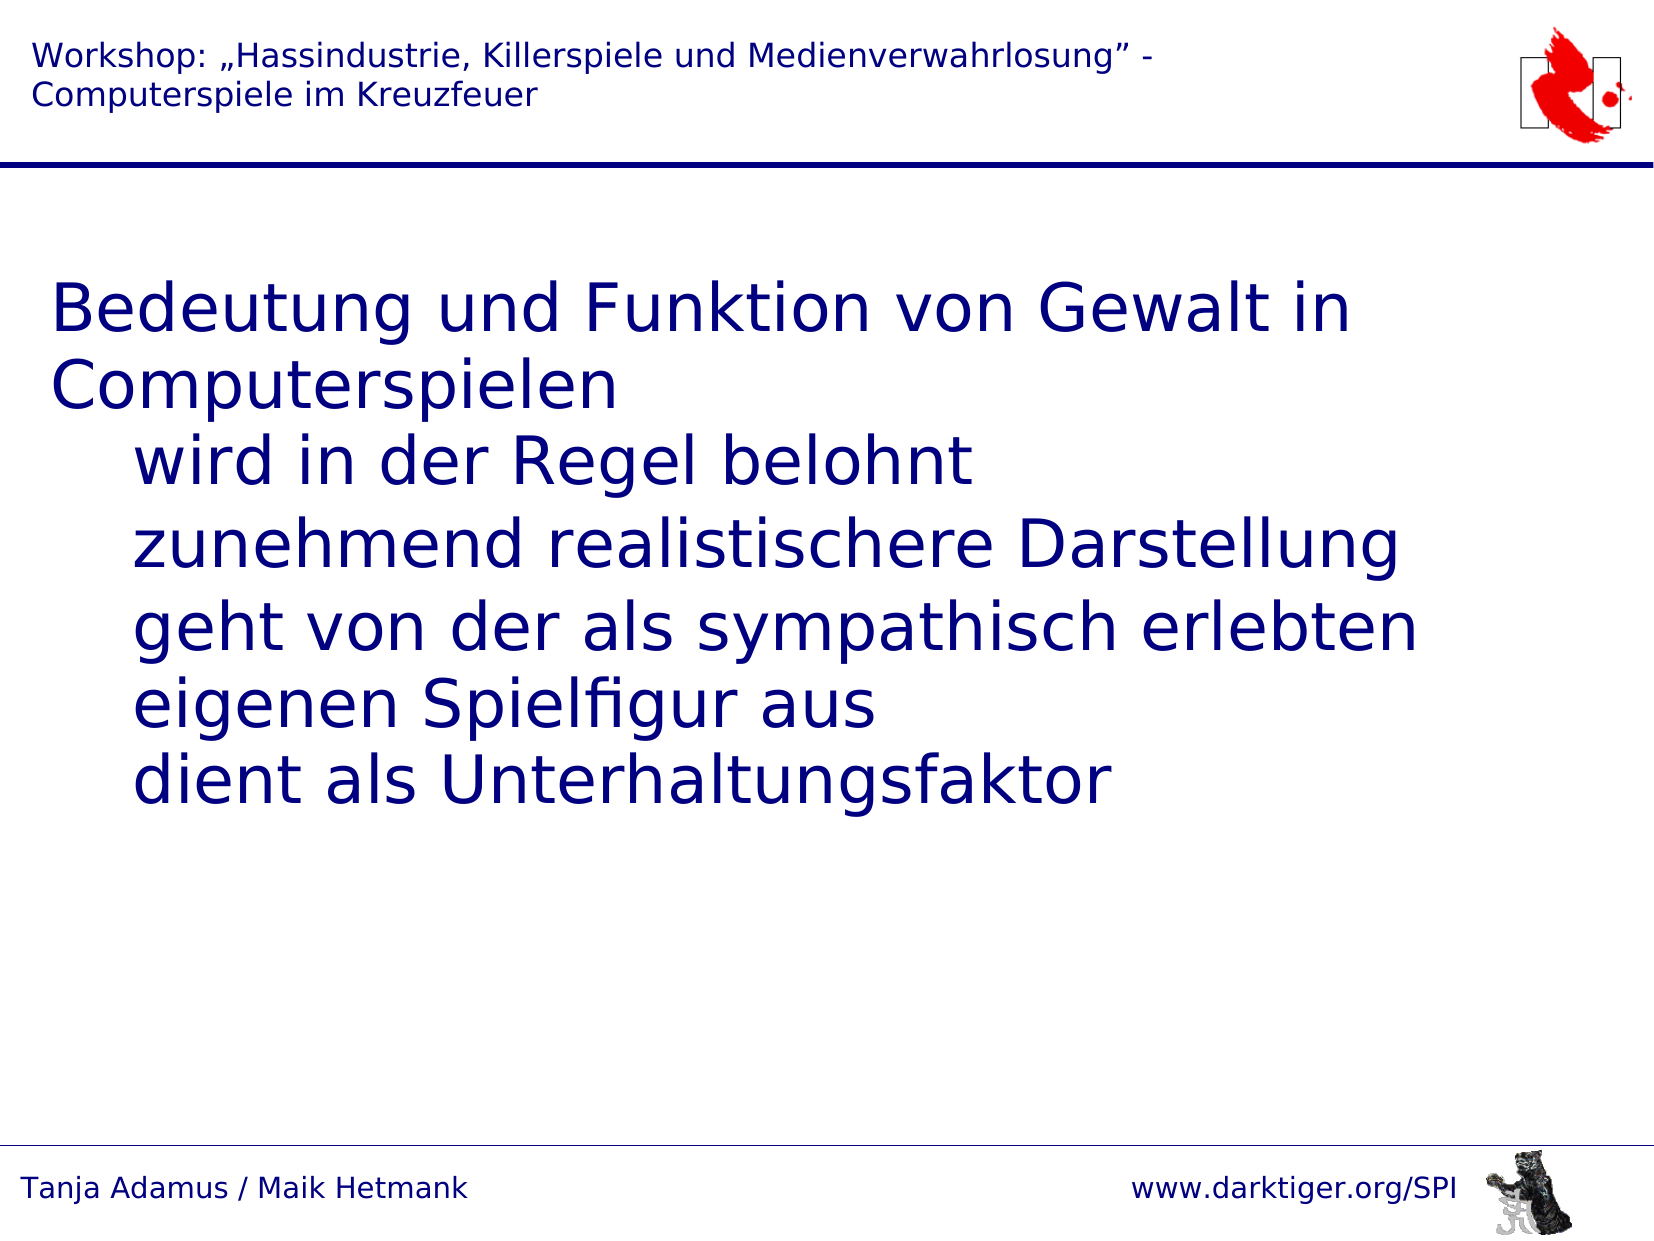

Workshop: „Hassindustrie, Killerspiele und Medienverwahrlosung” - Computerspiele im Kreuzfeuer
Bedeutung und Funktion von Gewalt in Computerspielen
wird in der Regel belohnt
zunehmend realistischere Darstellung
geht von der als sympathisch erlebten eigenen Spielfigur aus
dient als Unterhaltungsfaktor